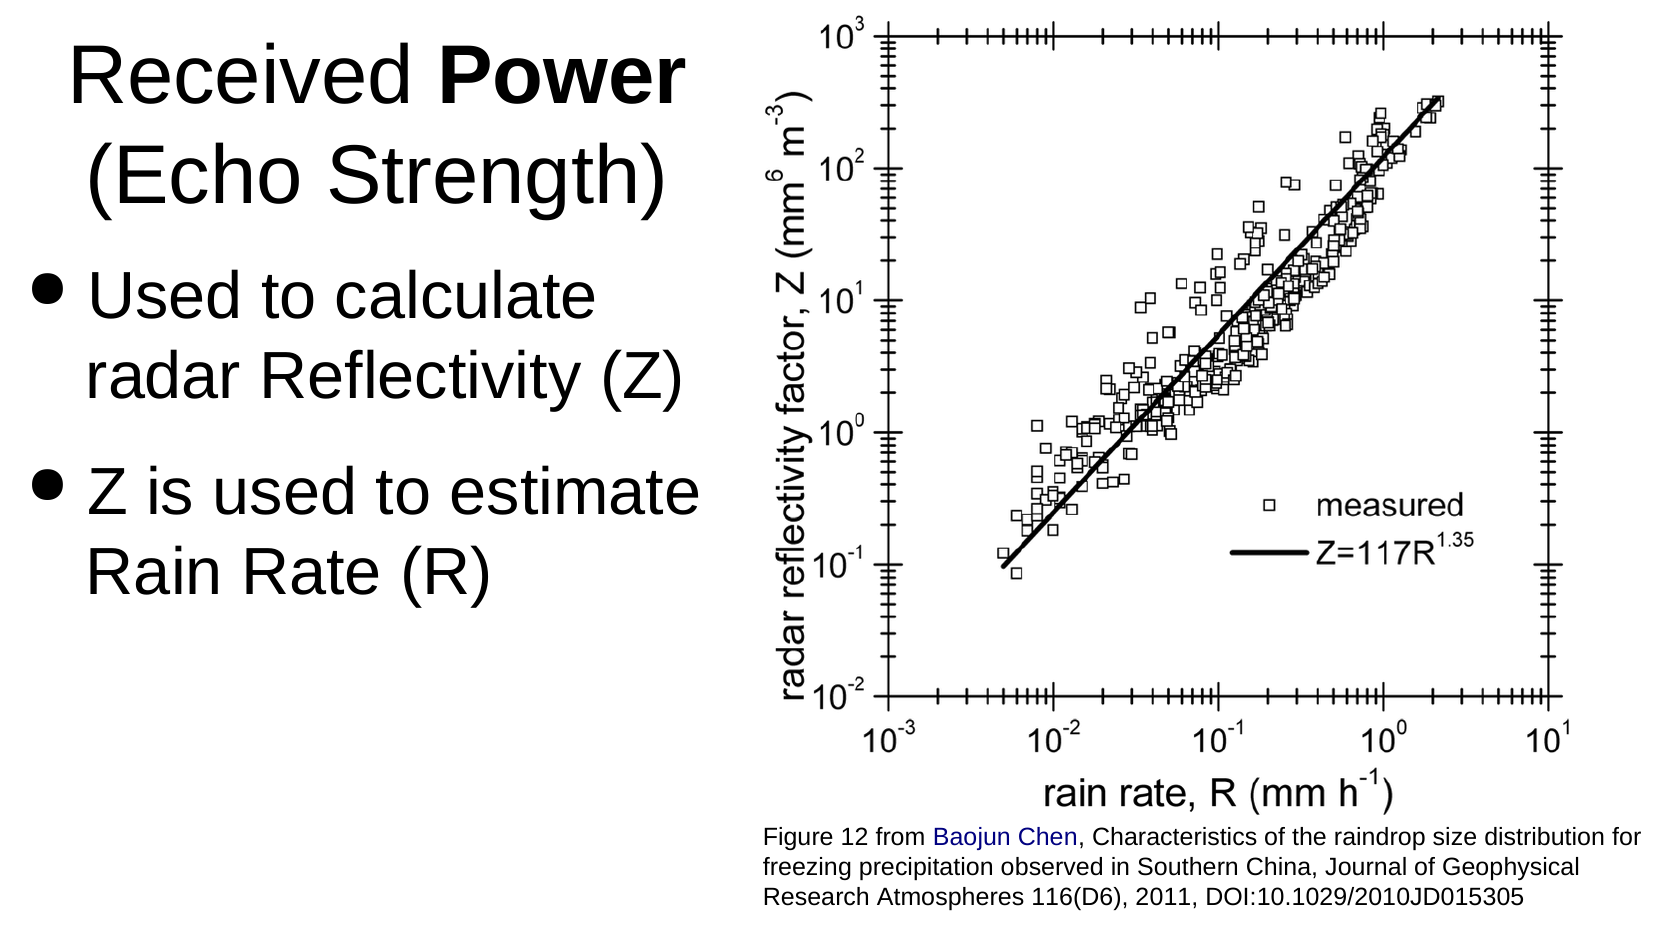

# Received Power (Echo Strength)
 Used to calculate radar Reflectivity (Z)
 Z is used to estimate Rain Rate (R)
Figure 12 from Baojun Chen, Characteristics of the raindrop size distribution for freezing precipitation observed in Southern China, Journal of Geophysical Research Atmospheres 116(D6), 2011, DOI:10.1029/2010JD015305